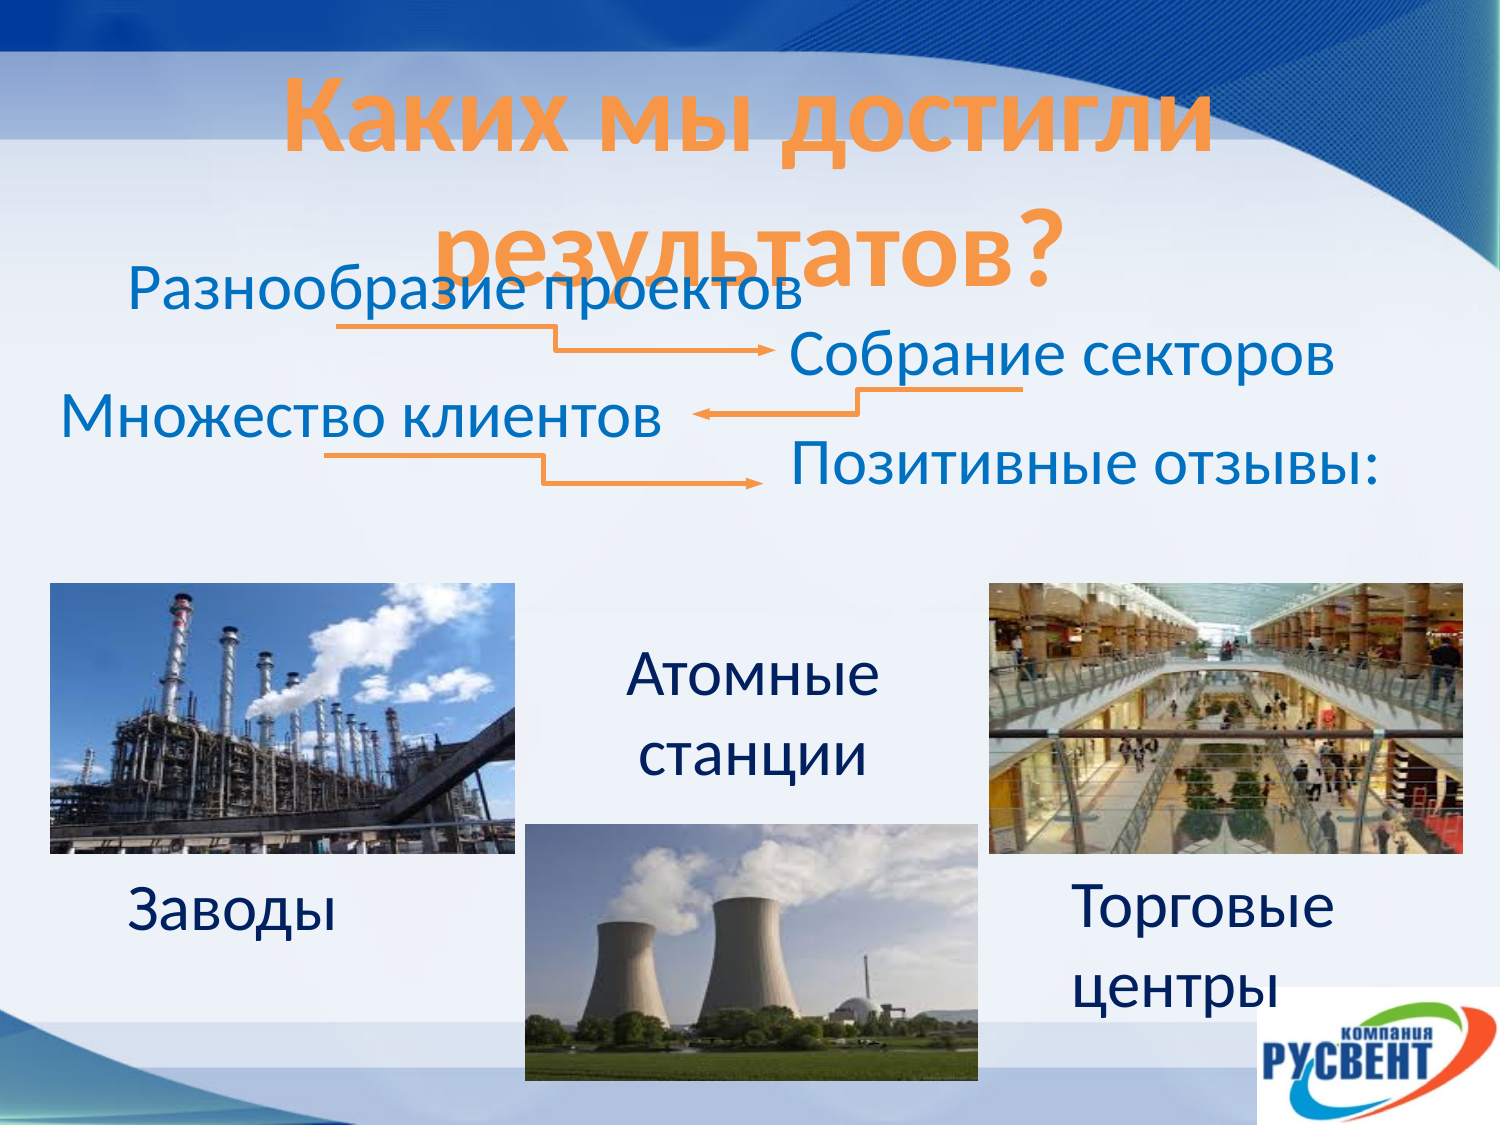

# Каких мы достигли результатов?
Разнообразие проектов
Собрание секторов
Множество клиентов
Позитивные отзывы:
Атомные станции
Торговые центры
Заводы